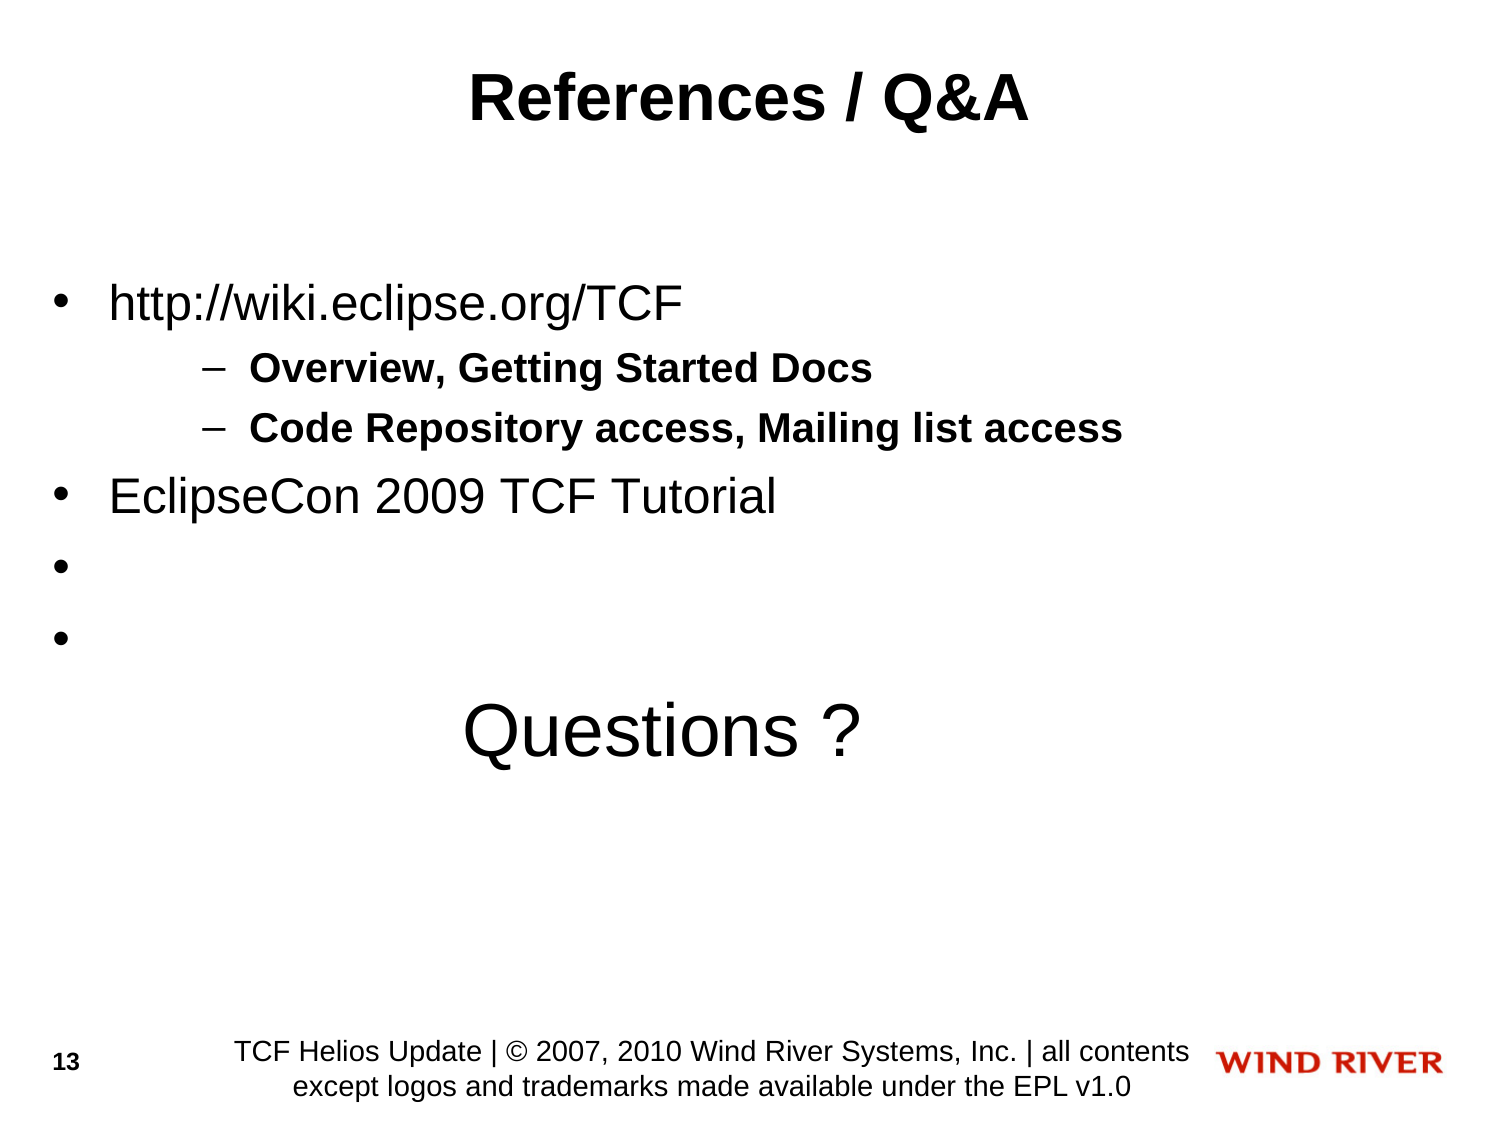

# References / Q&A
http://wiki.eclipse.org/TCF
Overview, Getting Started Docs
Code Repository access, Mailing list access
EclipseCon 2009 TCF Tutorial
Questions ?
TCF Helios Update | © 2007, 2010 Wind River Systems, Inc. | all contents except logos and trademarks made available under the EPL v1.0